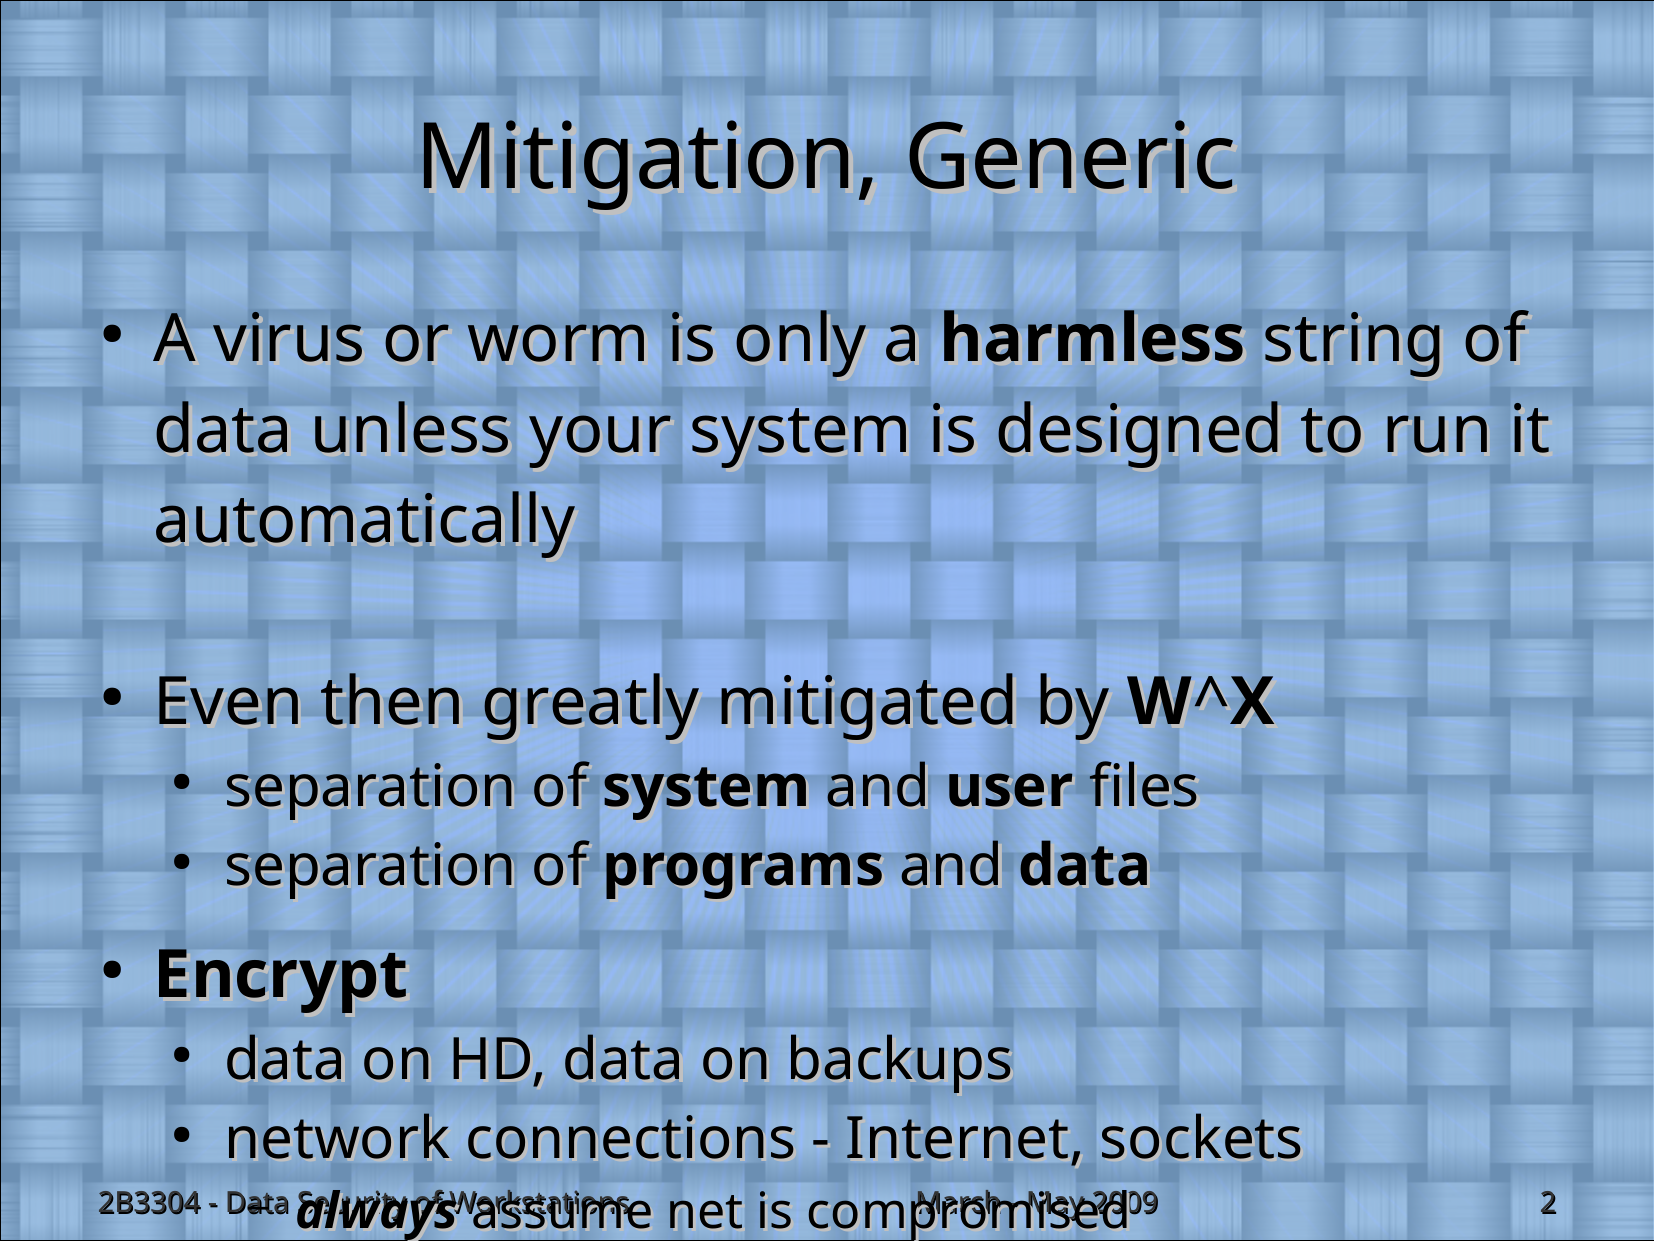

# Mitigation, Generic
A virus or worm is only a harmless string of data unless your system is designed to run it automatically
Even then greatly mitigated by W^X
separation of system and user files
separation of programs and data
Encrypt
data on HD, data on backups
network connections - Internet, sockets
always assume net is compromised